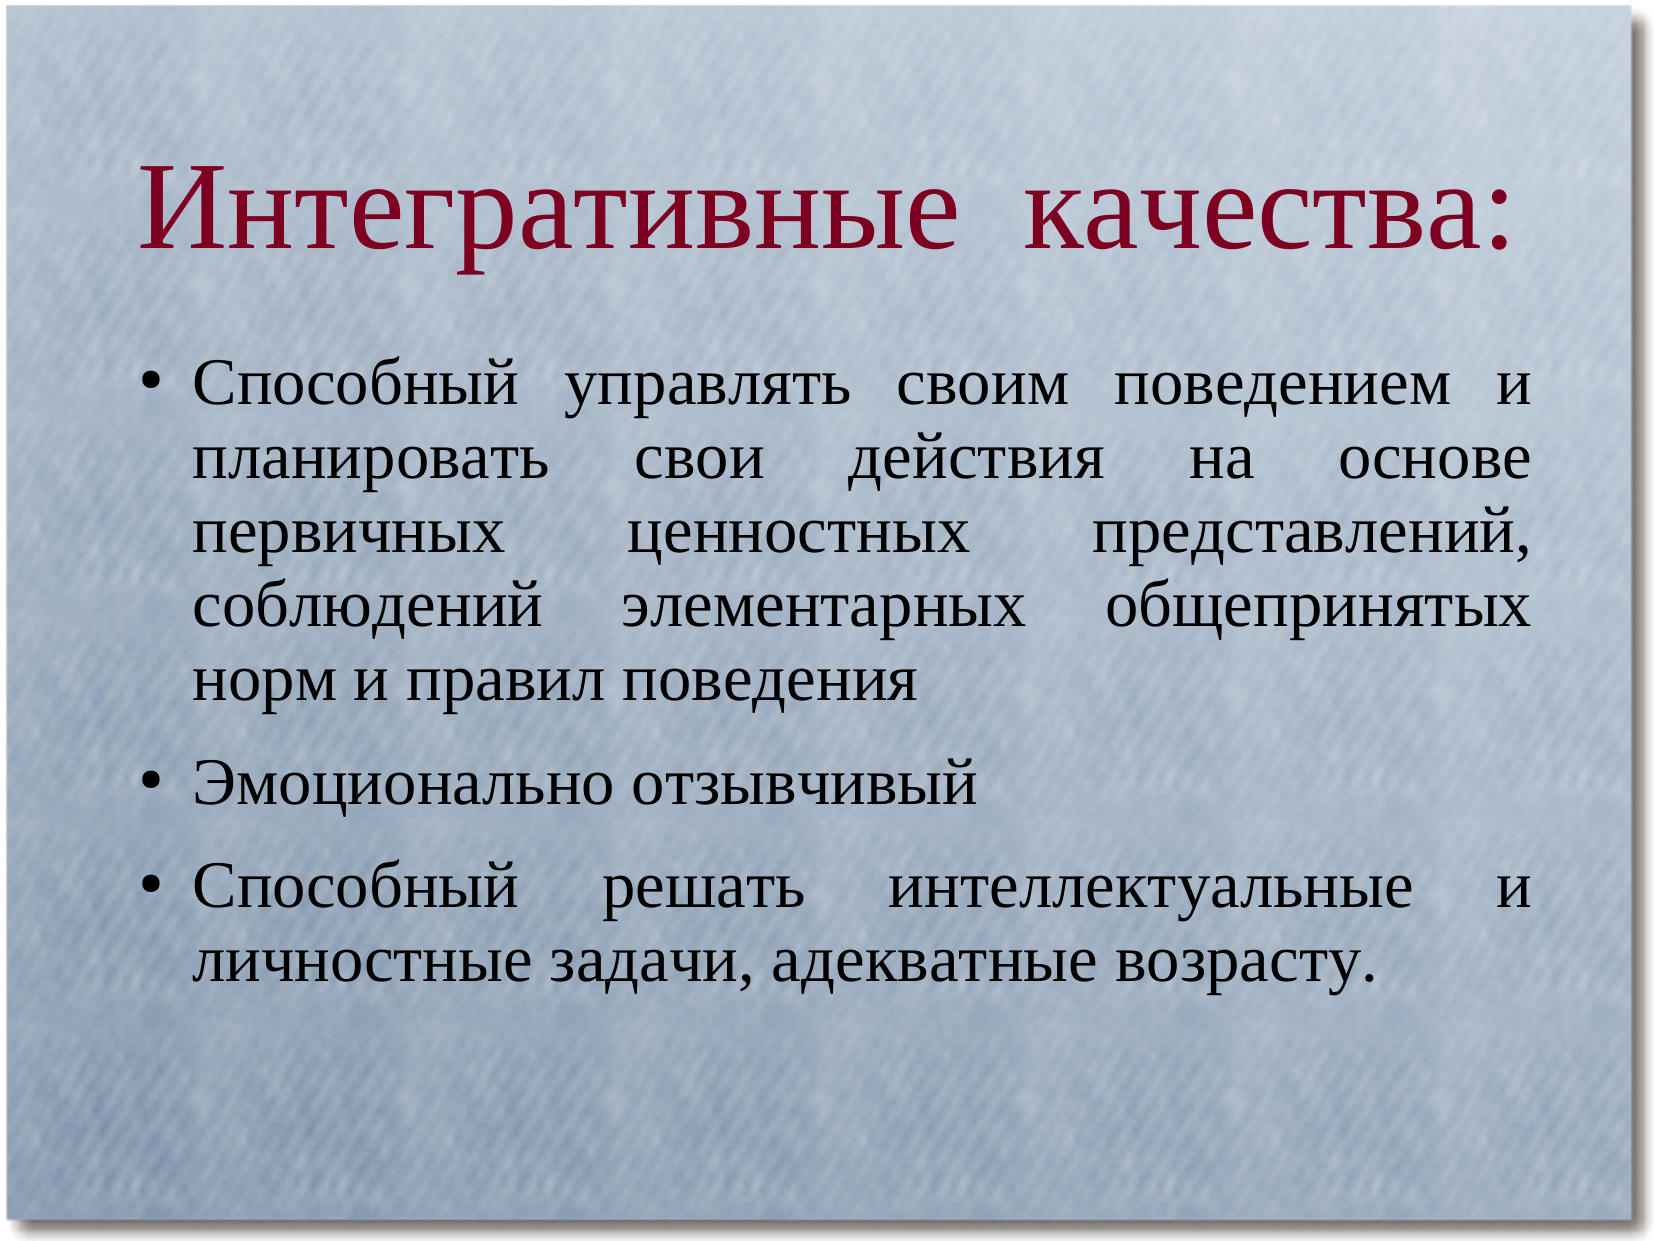

# Интегративные качества:
Способный управлять своим поведением и планировать свои действия на основе первичных ценностных представлений, соблюдений элементарных общепринятых норм и правил поведения
Эмоционально отзывчивый
Способный решать интеллектуальные и личностные задачи, адекватные возрасту.